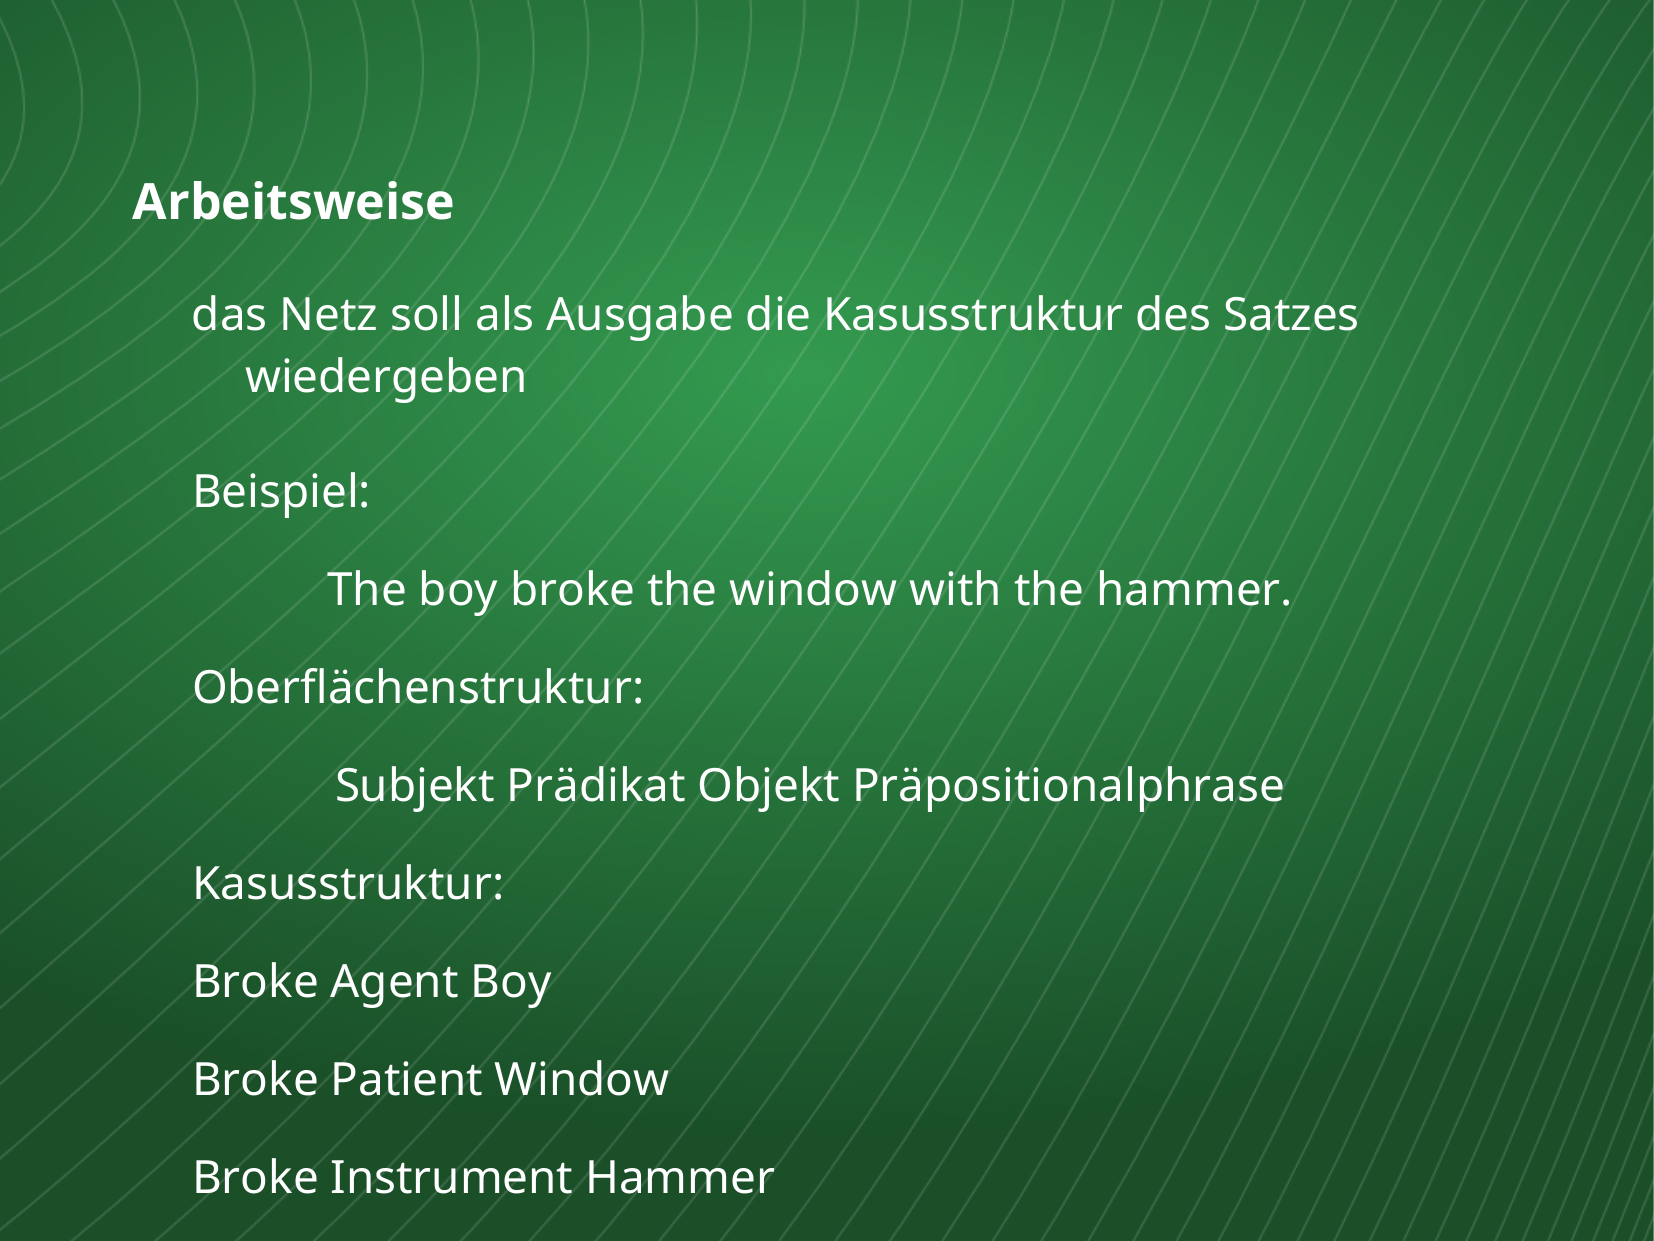

Arbeitsweise
das Netz soll als Ausgabe die Kasusstruktur des Satzes wiedergeben
Beispiel:
The boy broke the window with the hammer.
Oberflächenstruktur:
Subjekt Prädikat Objekt Präpositionalphrase
Kasusstruktur:
Broke Agent Boy
Broke Patient Window
Broke Instrument Hammer